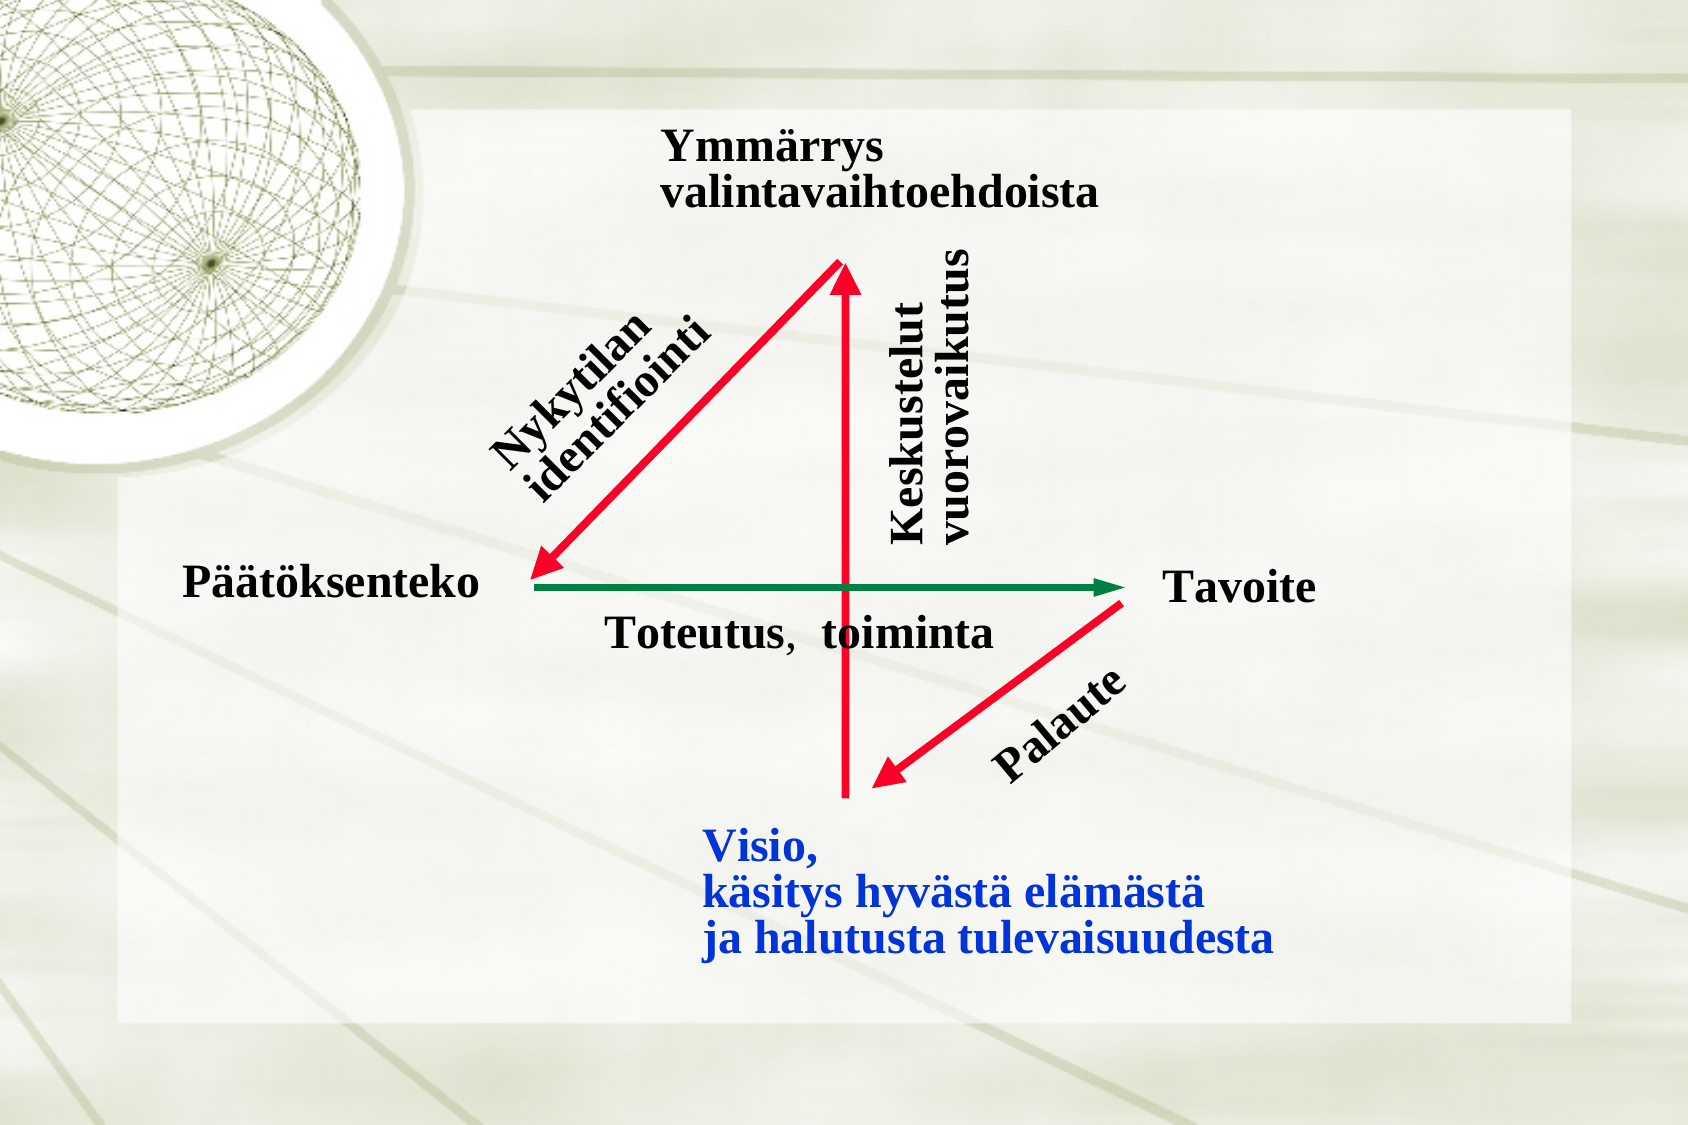

Ymmärrys
valintavaihtoehdoista
Keskustelut
vuorovaikutus
Nykytilan
identifiointi
Päätöksenteko
Tavoite
Toteutus, toiminta
Palaute
Visio,
käsitys hyvästä elämästä
ja halutusta tulevaisuudesta